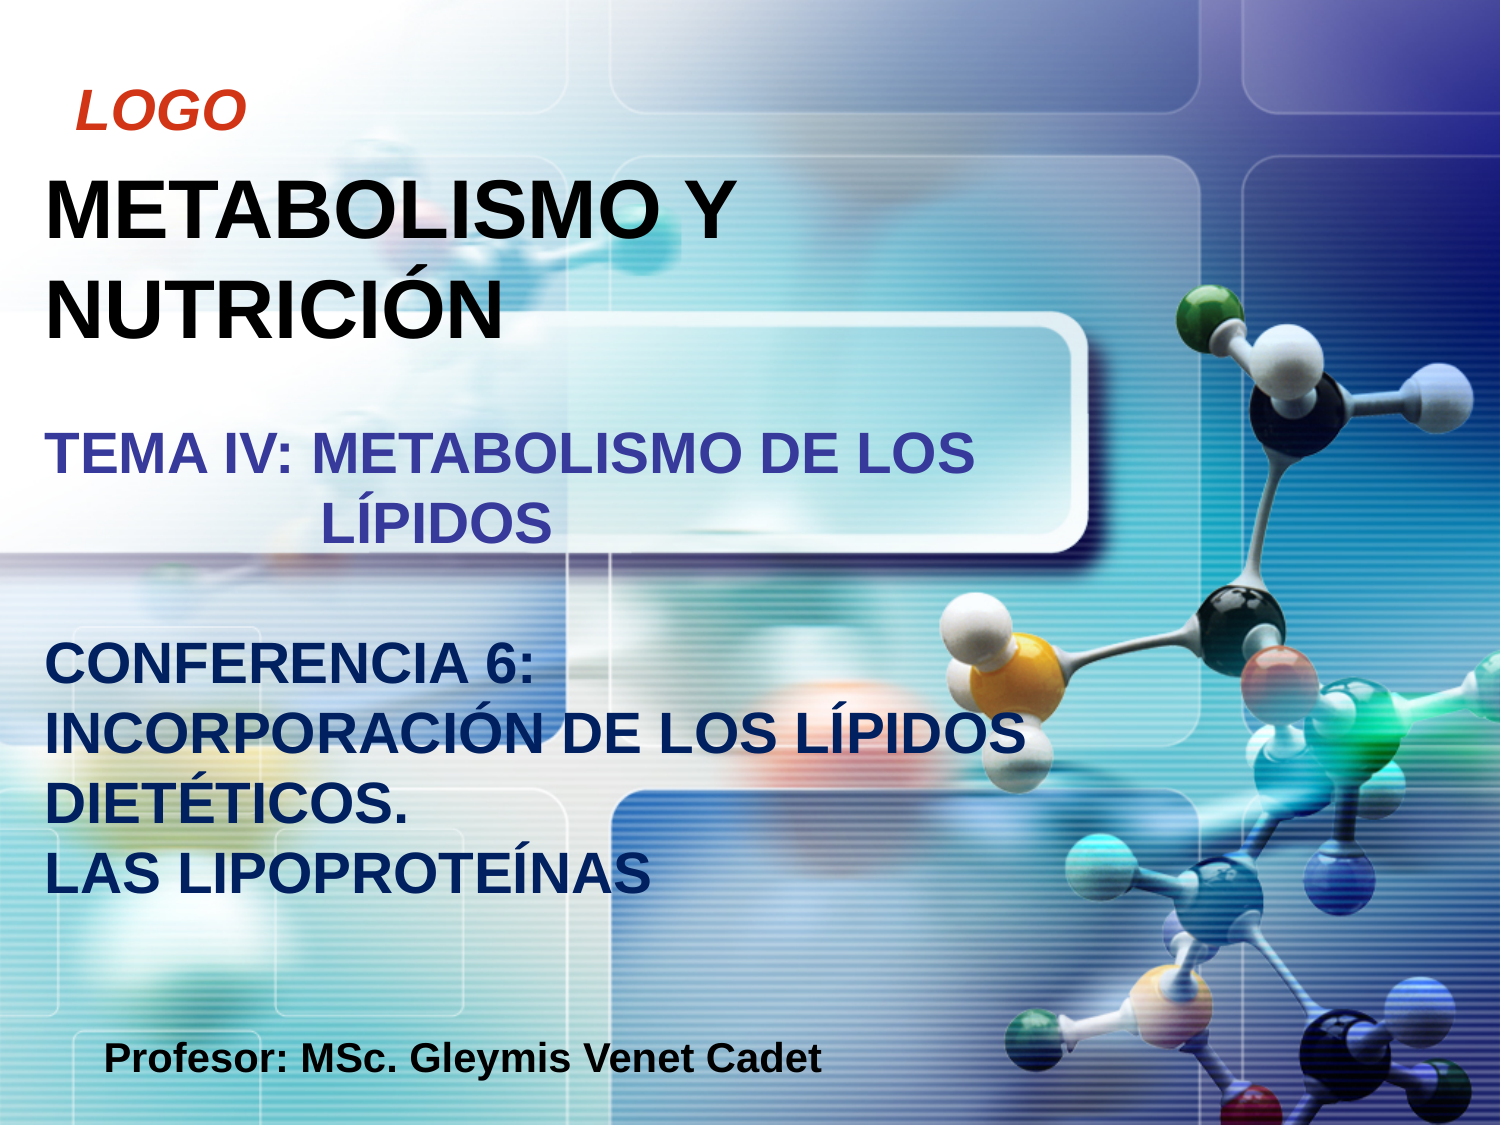

# METABOLISMO Y NUTRICIÓN
TEMA IV: METABOLISMO DE LOS
 LÍPIDOS
CONFERENCIA 6:
INCORPORACIÓN DE LOS LÍPIDOS DIETÉTICOS.
LAS LIPOPROTEÍNAS
Profesor: MSc. Gleymis Venet Cadet